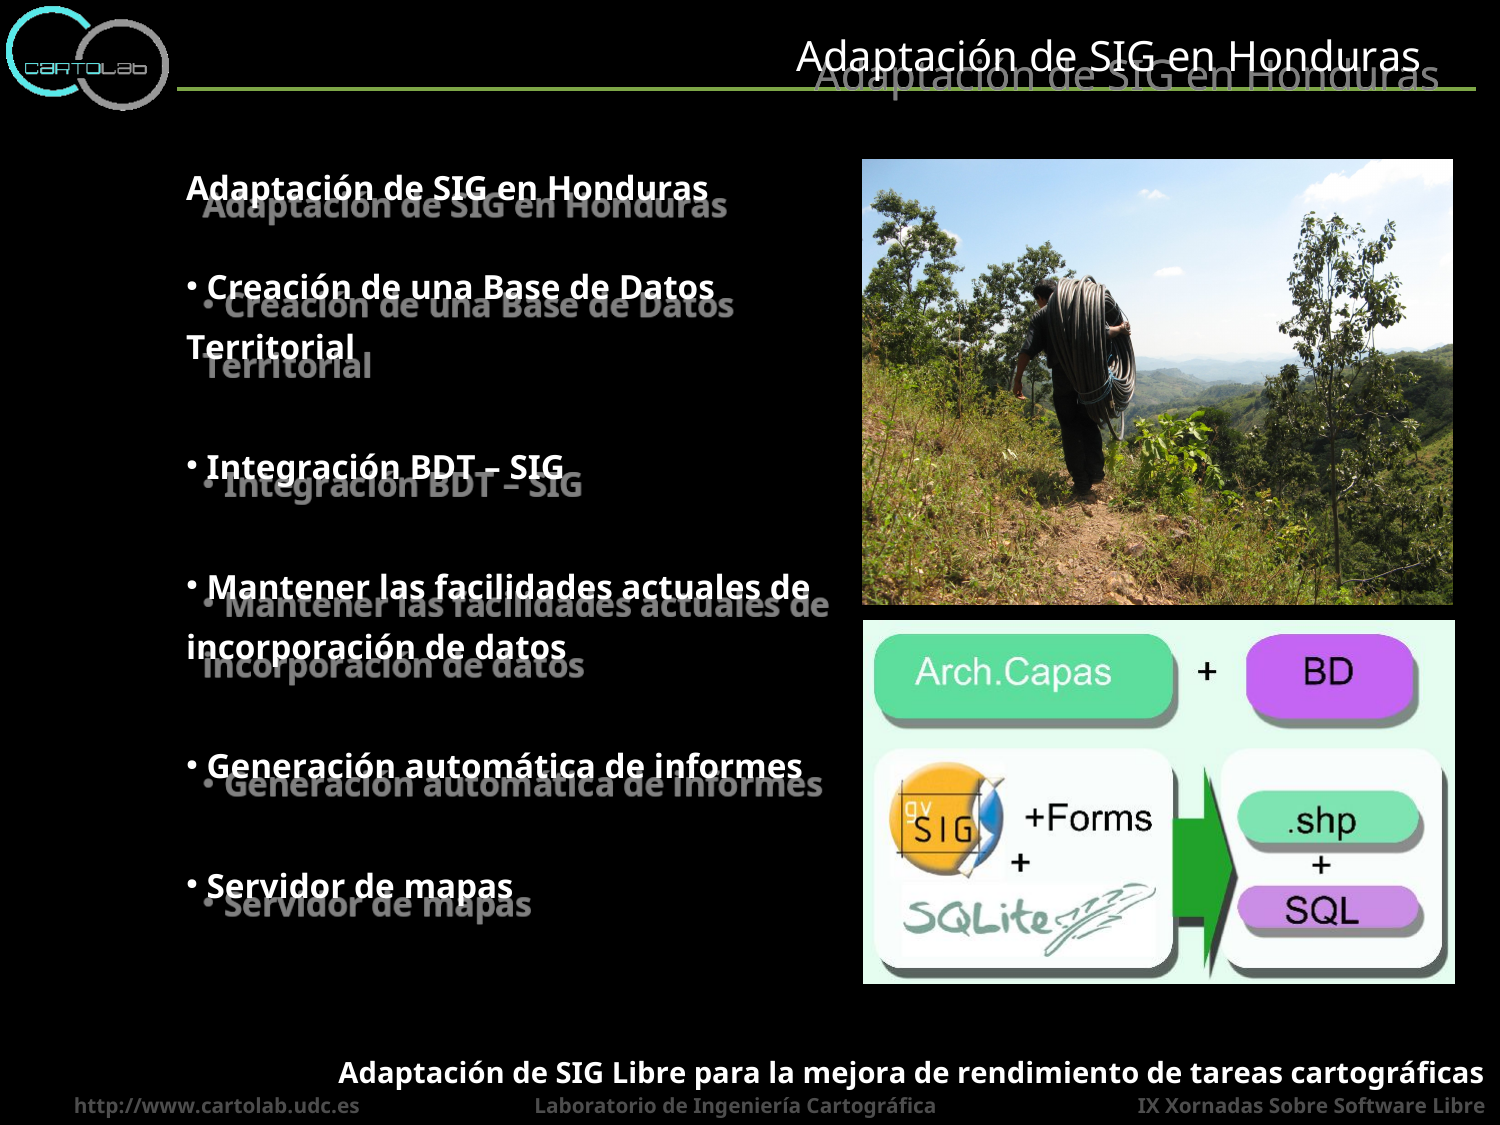

Adaptación de SIG en Honduras
Adaptación de SIG en Honduras
 Creación de una Base de Datos Territorial
 Integración BDT – SIG
 Mantener las facilidades actuales de incorporación de datos
 Generación automática de informes
 Servidor de mapas